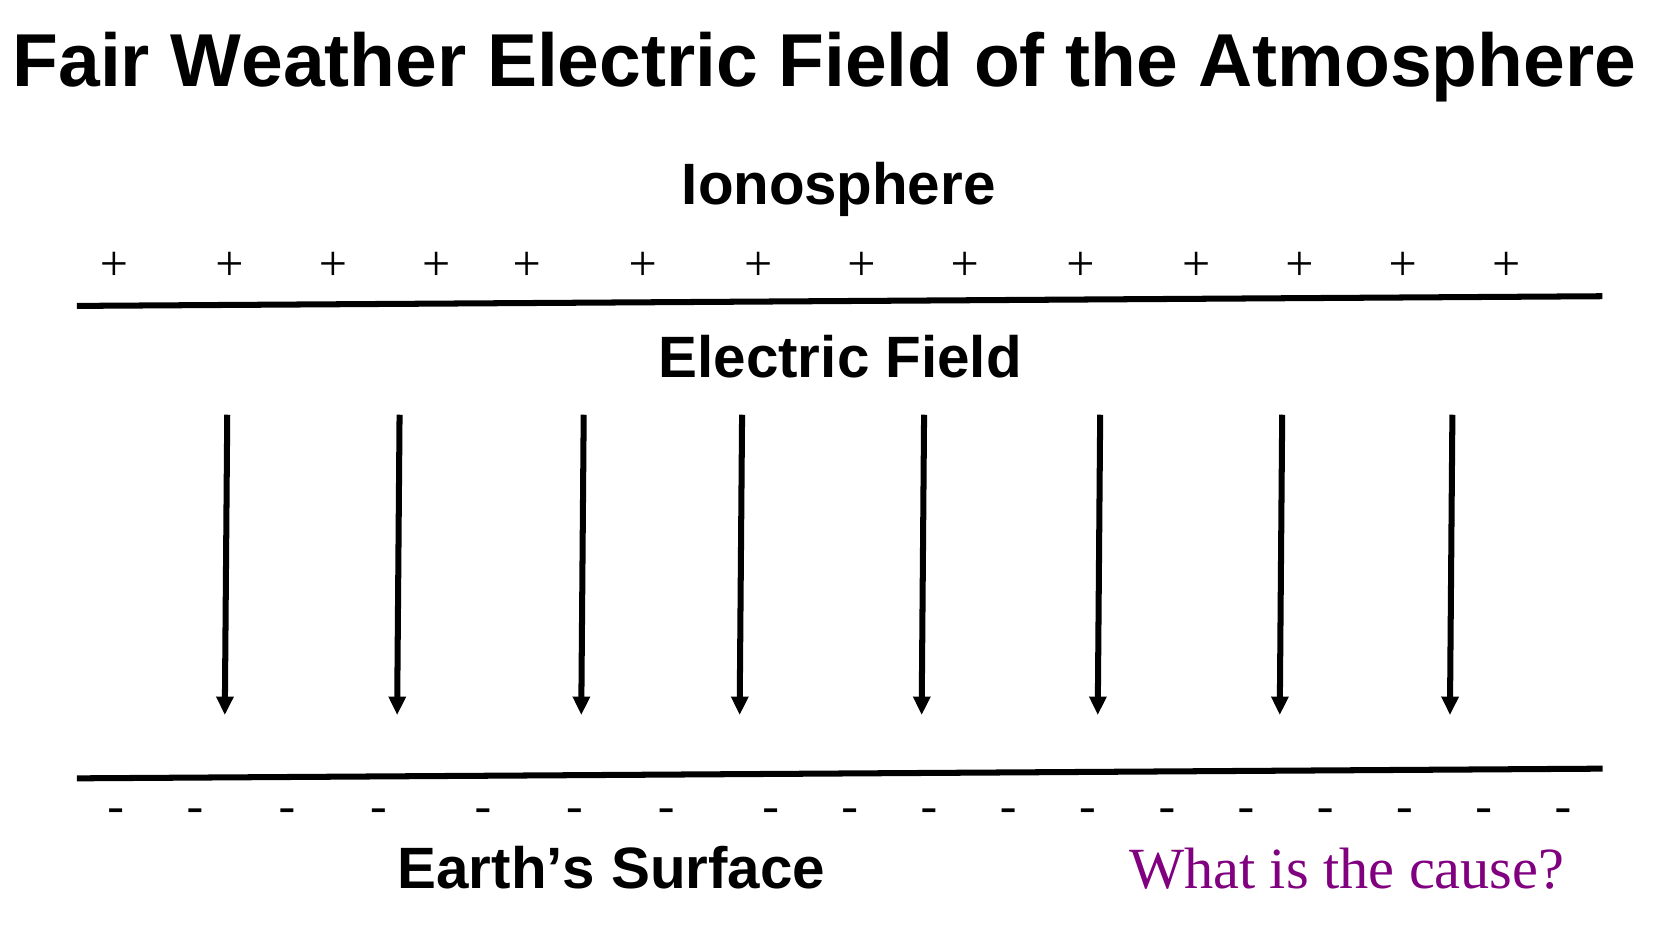

# Fair Weather Electric Field of the Atmosphere
Ionosphere
+ + + + + + + + + + + + + +
Electric Field
- - - - - - - - - - - - - - - - - -
Earth’s Surface
What is the cause?